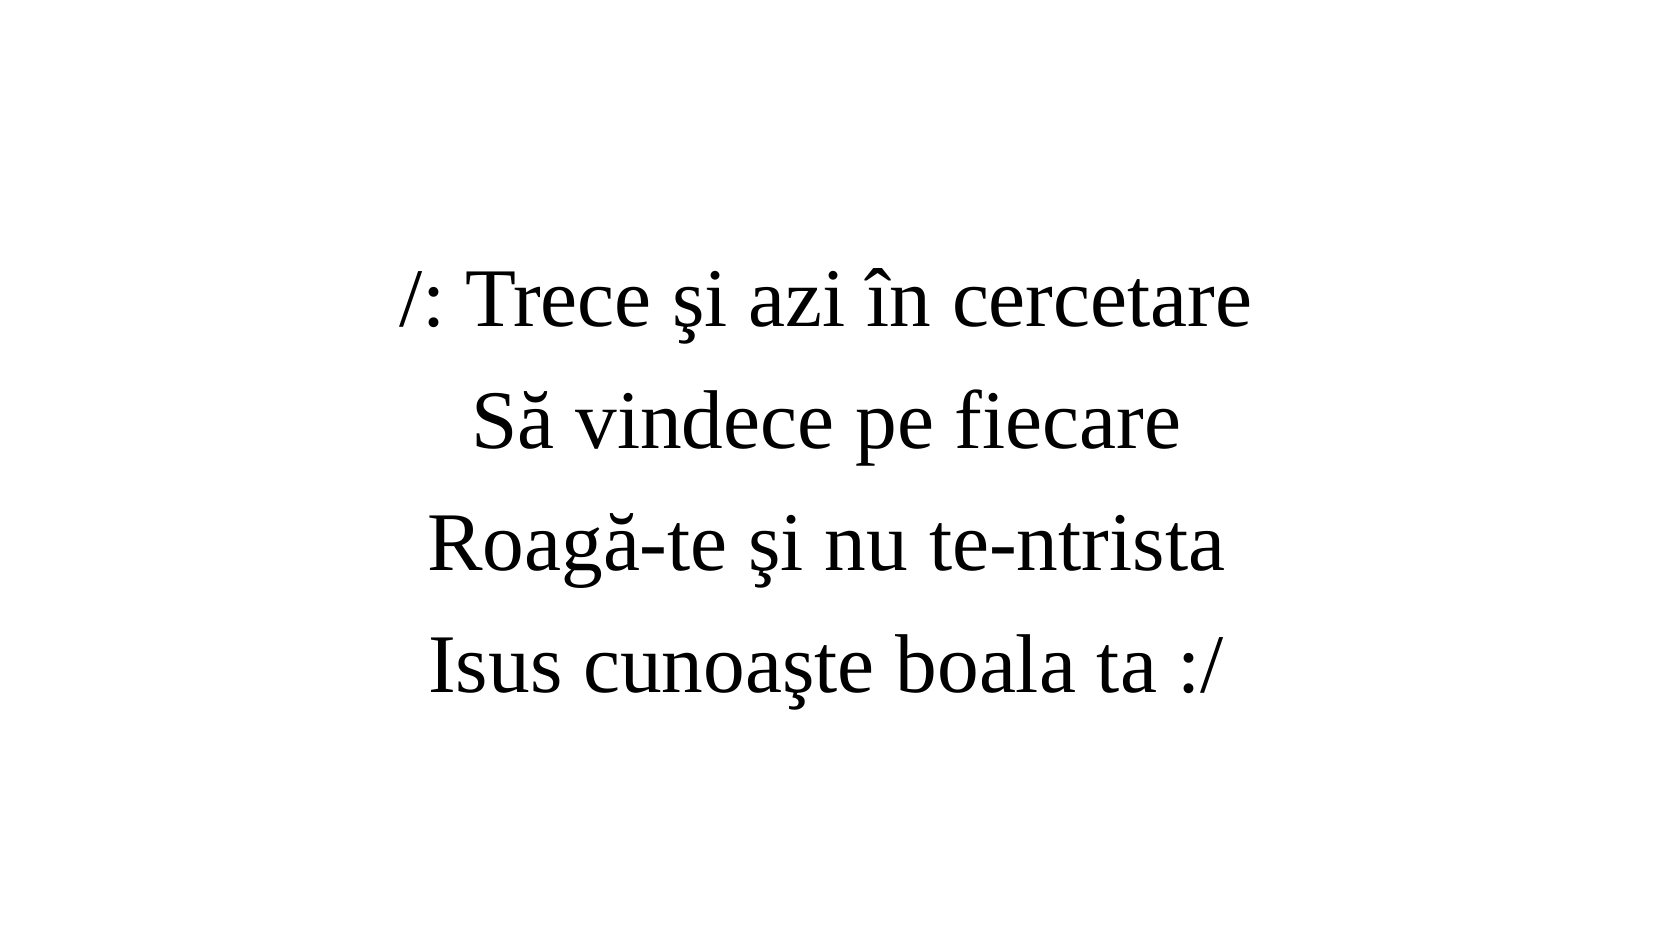

# /: Trece şi azi în cercetare
Să vindece pe fiecare
Roagă-te şi nu te-ntrista
Isus cunoaşte boala ta :/